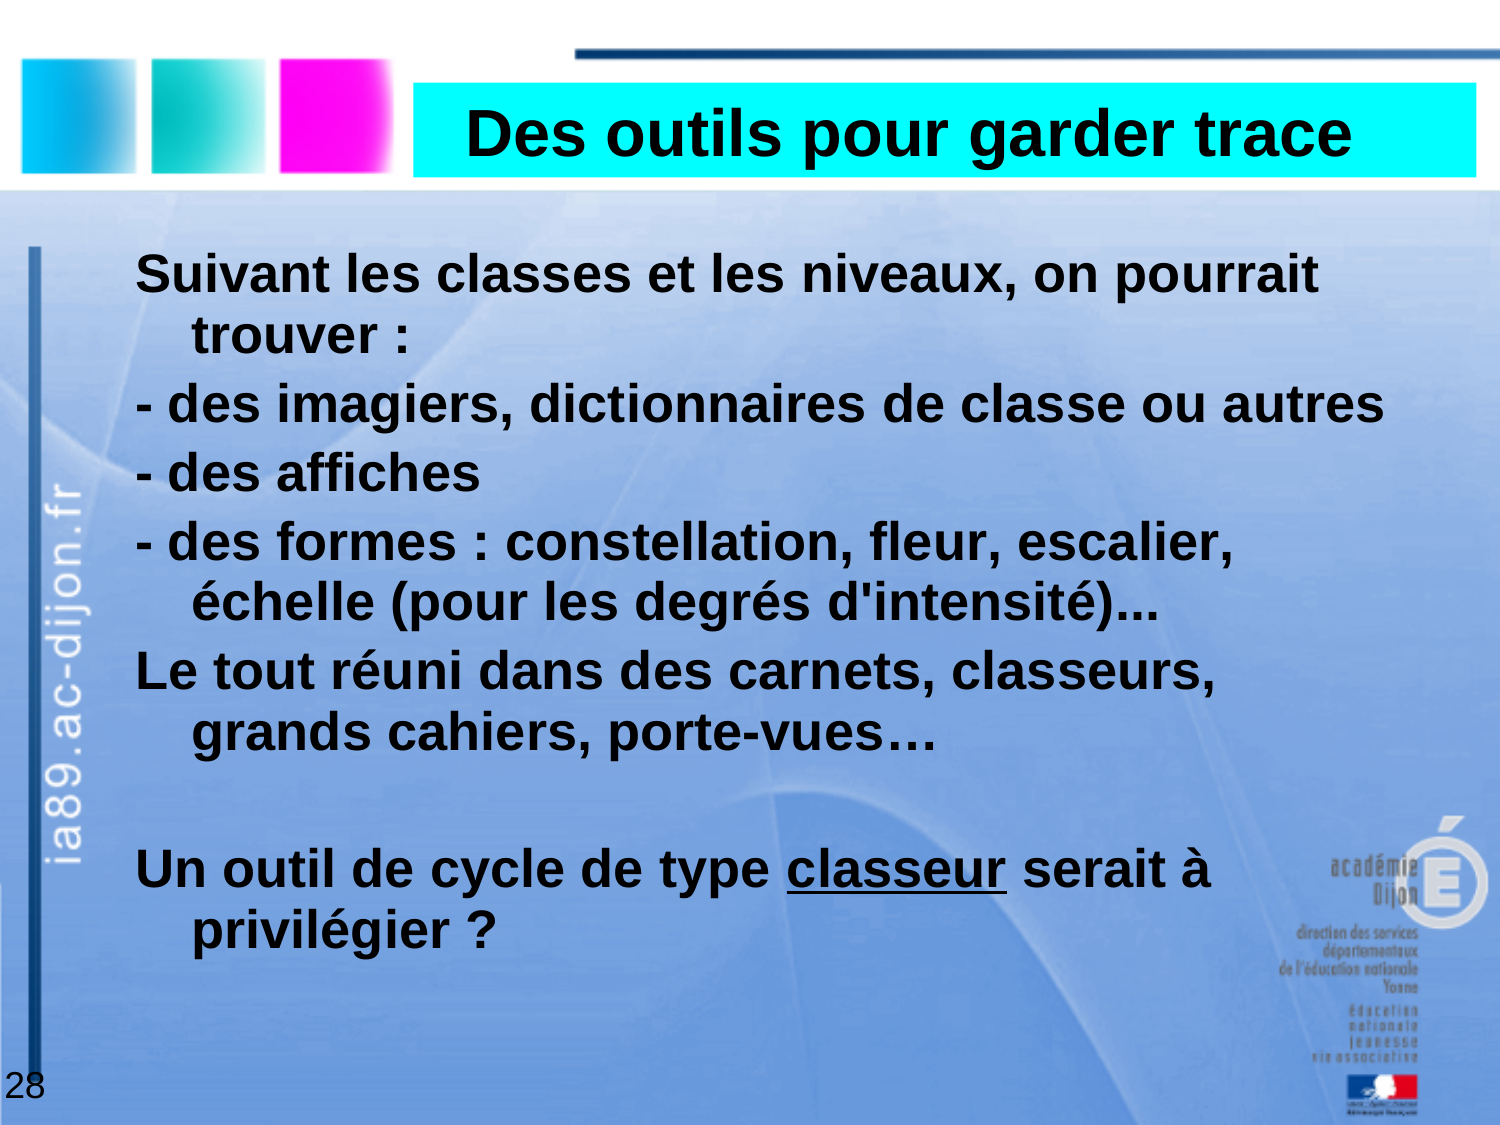

Des outils pour garder trace
# Suivant les classes et les niveaux, on pourrait trouver :
- des imagiers, dictionnaires de classe ou autres
- des affiches
- des formes : constellation, fleur, escalier, échelle (pour les degrés d'intensité)...
Le tout réuni dans des carnets, classeurs, grands cahiers, porte-vues…
Un outil de cycle de type classeur serait à privilégier ?